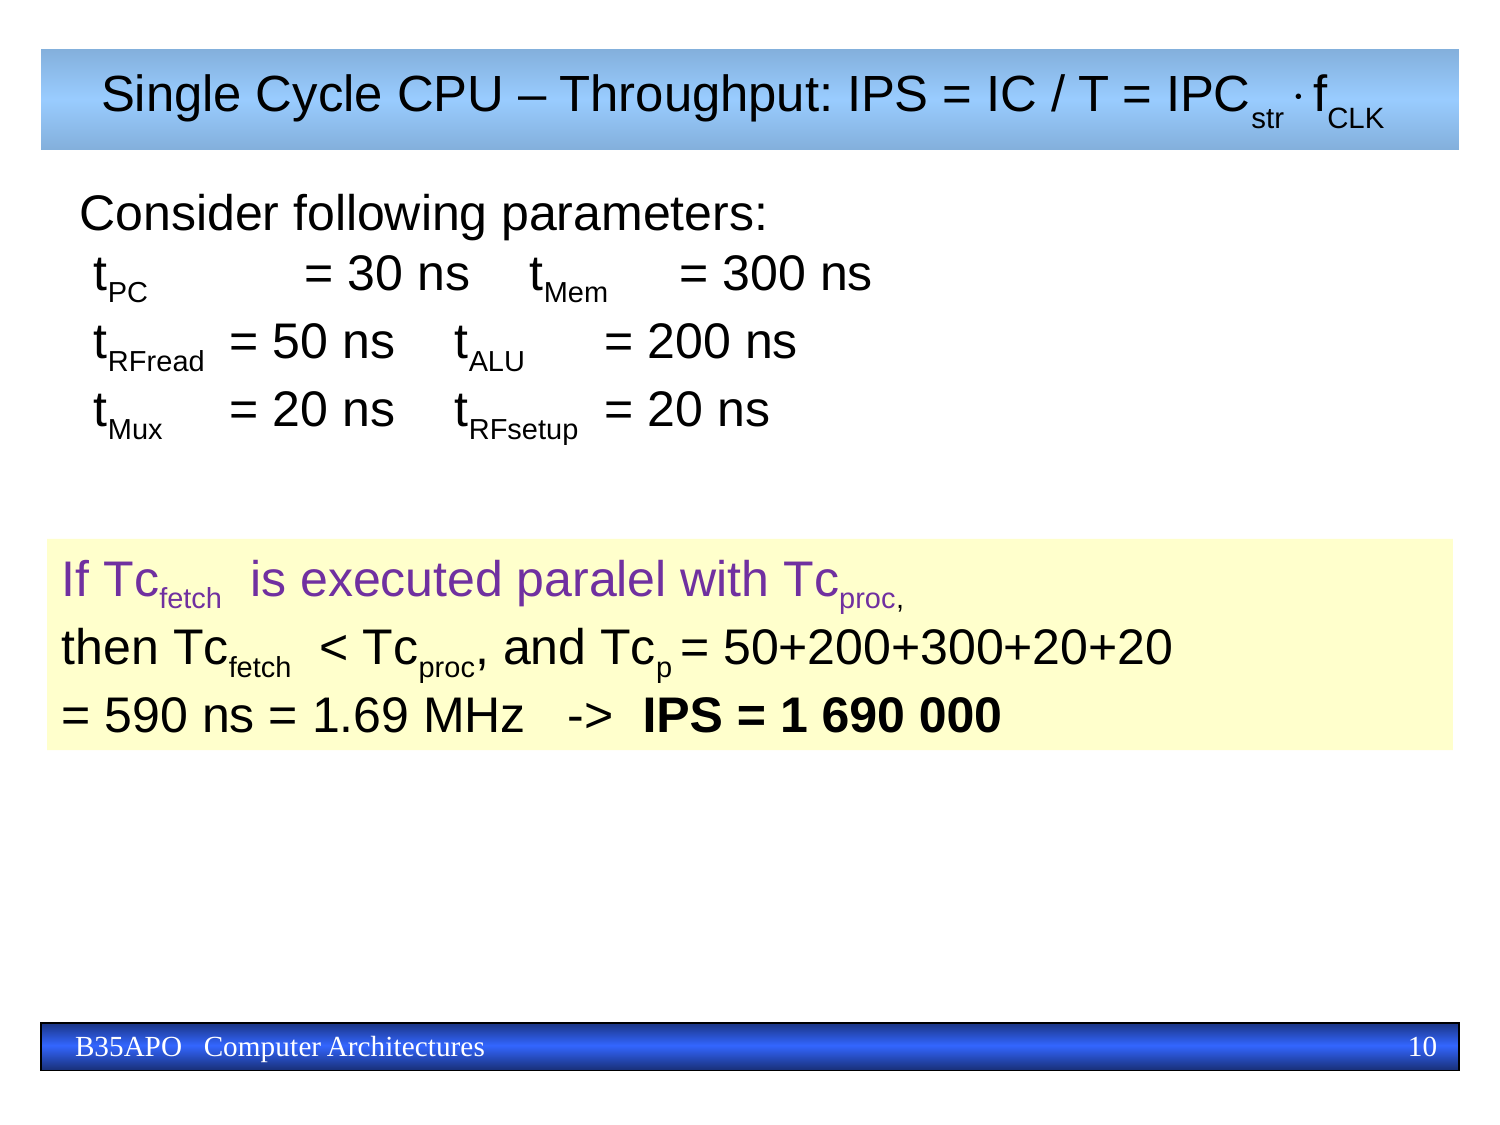

# Single Cycle CPU – Throughput: IPS = IC / T = IPCstr⋅fCLK
Consider following parameters:
 tPC 		= 30 ns	tMem 	= 300 ns
 tRFread 	= 50 ns	tALU 	= 200 ns
 tMux 	= 20 ns	tRFsetup	= 20 ns
If Tcfetch is executed paralel with Tcproc,
then Tcfetch < Tcproc, and Tcp = 50+200+300+20+20
= 590 ns = 1.69 MHz -> IPS = 1 690 000
B35APO Computer Architectures
10